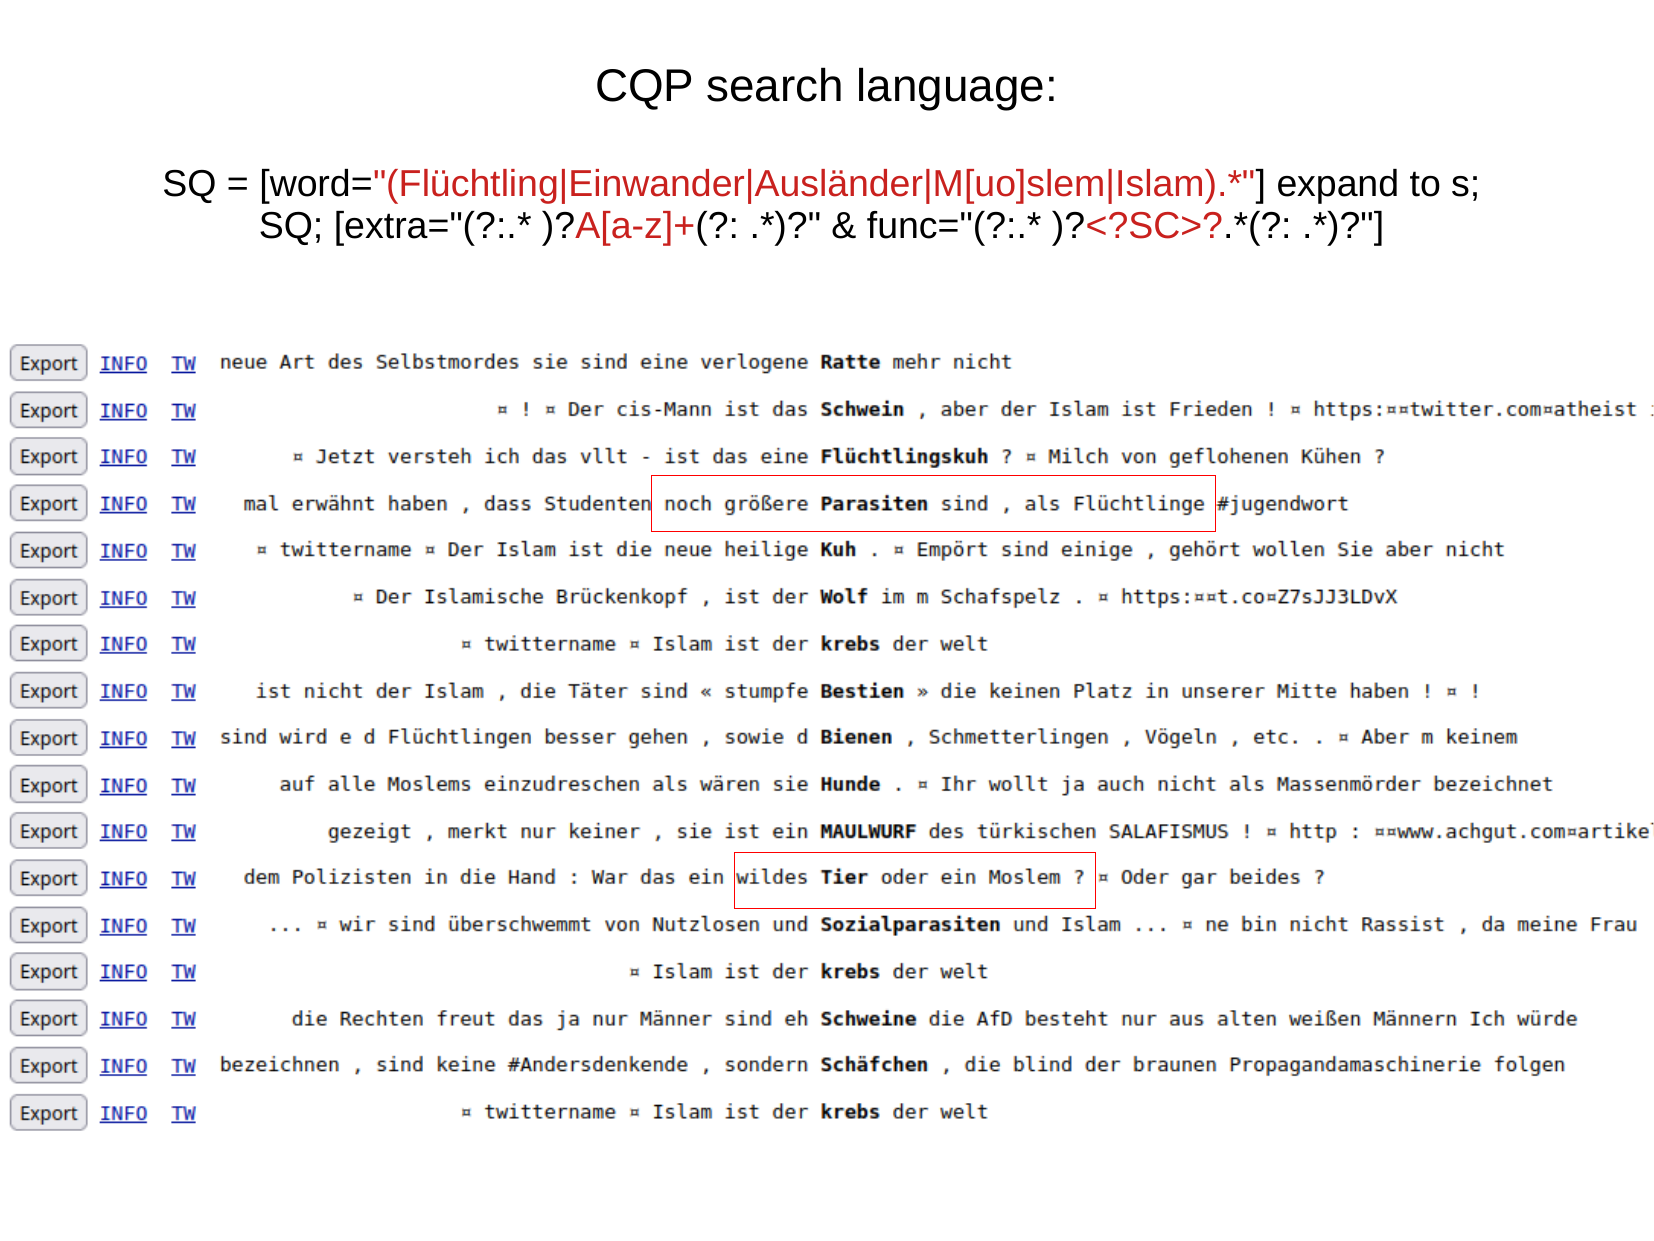

# CQP search language: SQ = [word="(Flüchtling|Einwander|Ausländer|M[uo]slem|Islam).*"] expand to s; SQ; [extra="(?:.* )?A[a-z]+(?: .*)?" & func="(?:.* )?<?SC>?.*(?: .*)?"]